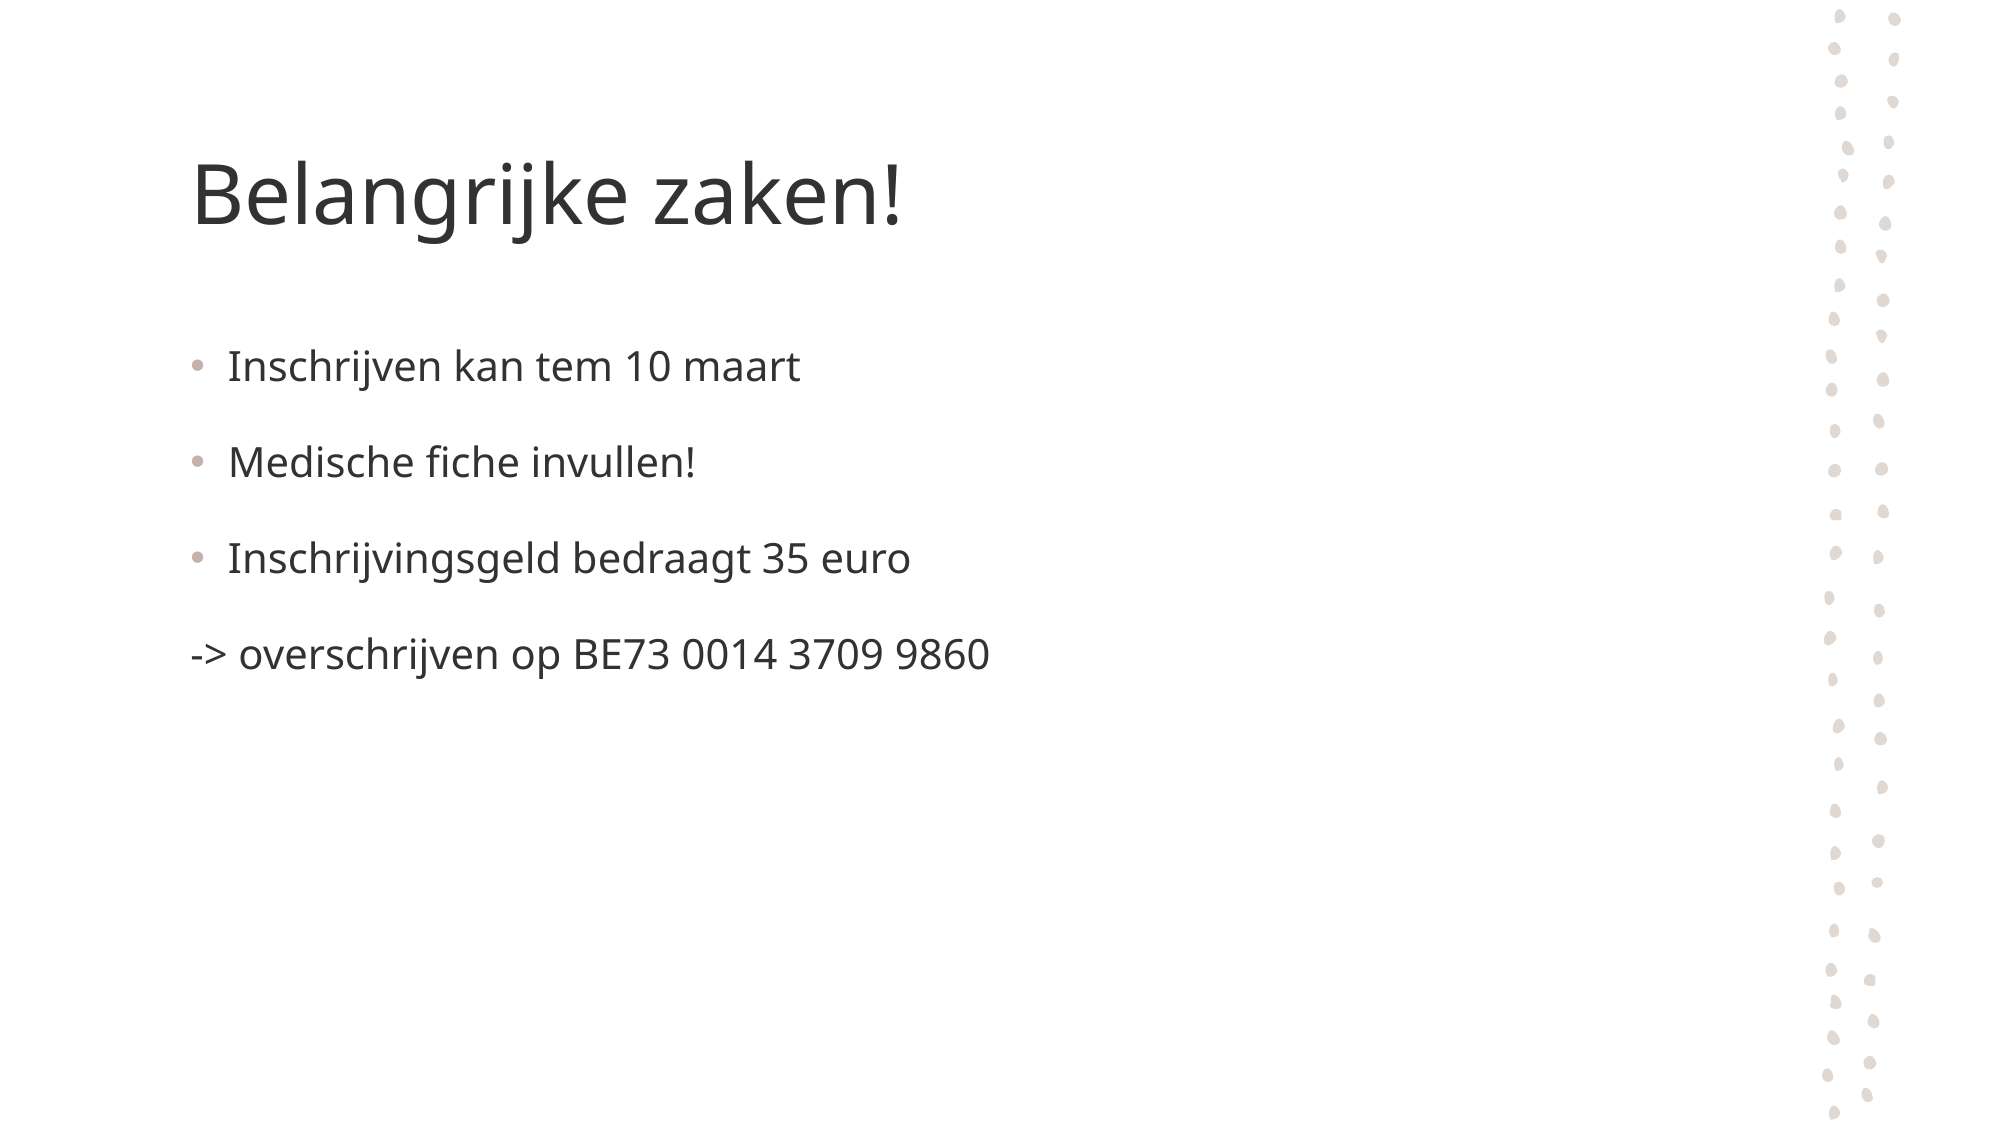

# Belangrijke zaken!
Inschrijven kan tem 10 maart
Medische fiche invullen!
Inschrijvingsgeld bedraagt 35 euro
-> overschrijven op BE73 0014 3709 9860